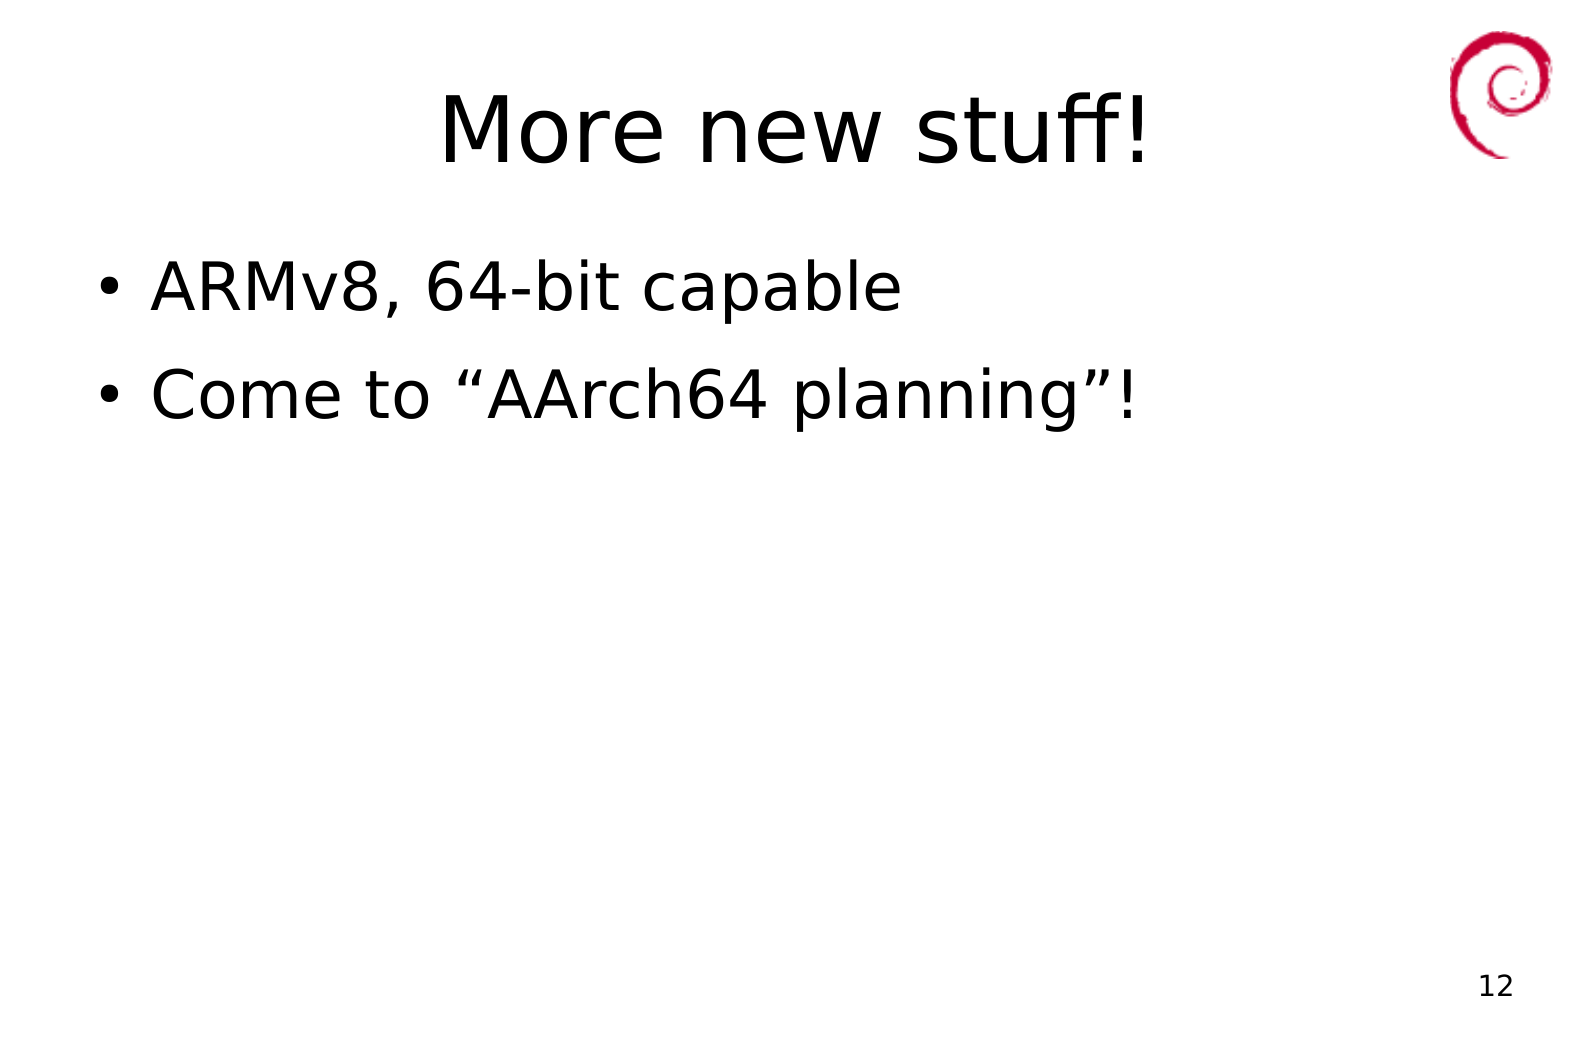

# More new stuff!
ARMv8, 64-bit capable
Come to “AArch64 planning”!
12